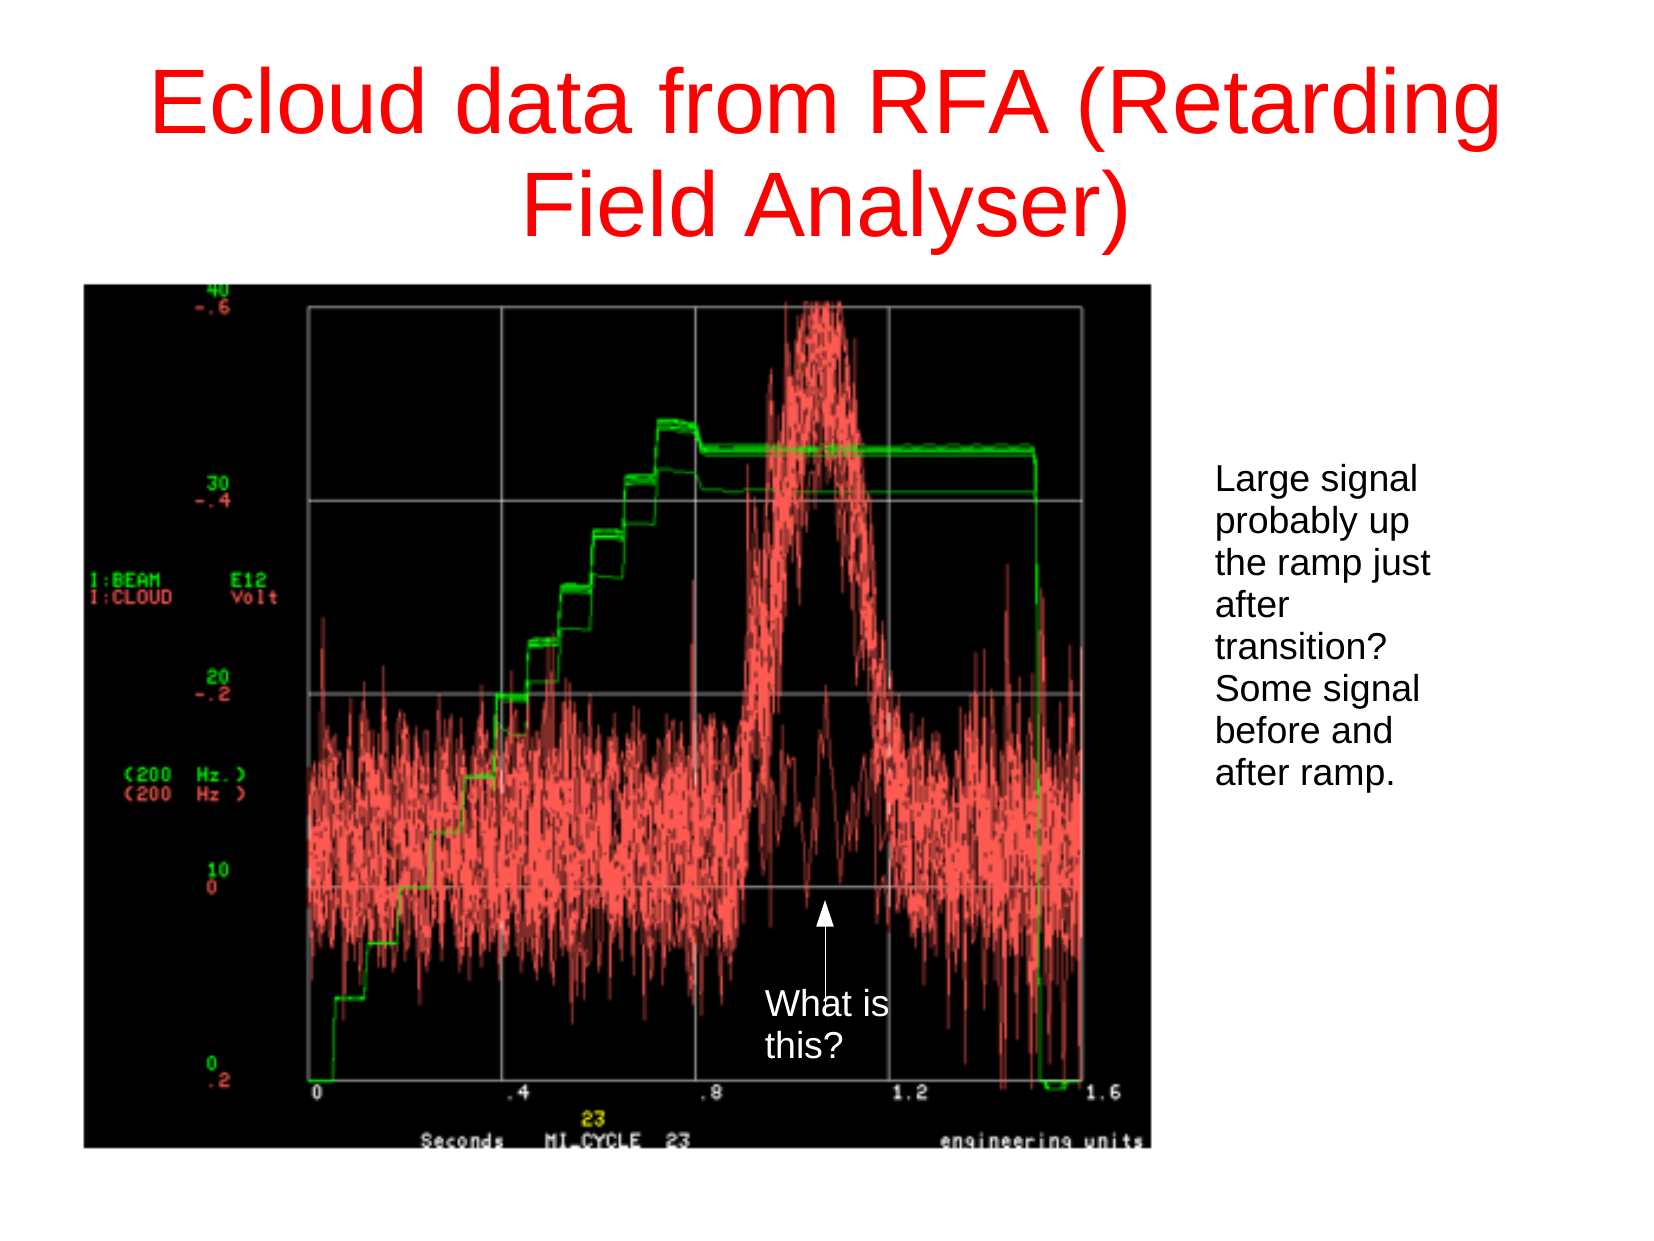

# Ecloud data from RFA (Retarding Field Analyser)
Large signal probably up the ramp just after transition?
Some signal before and after ramp.
What is this?